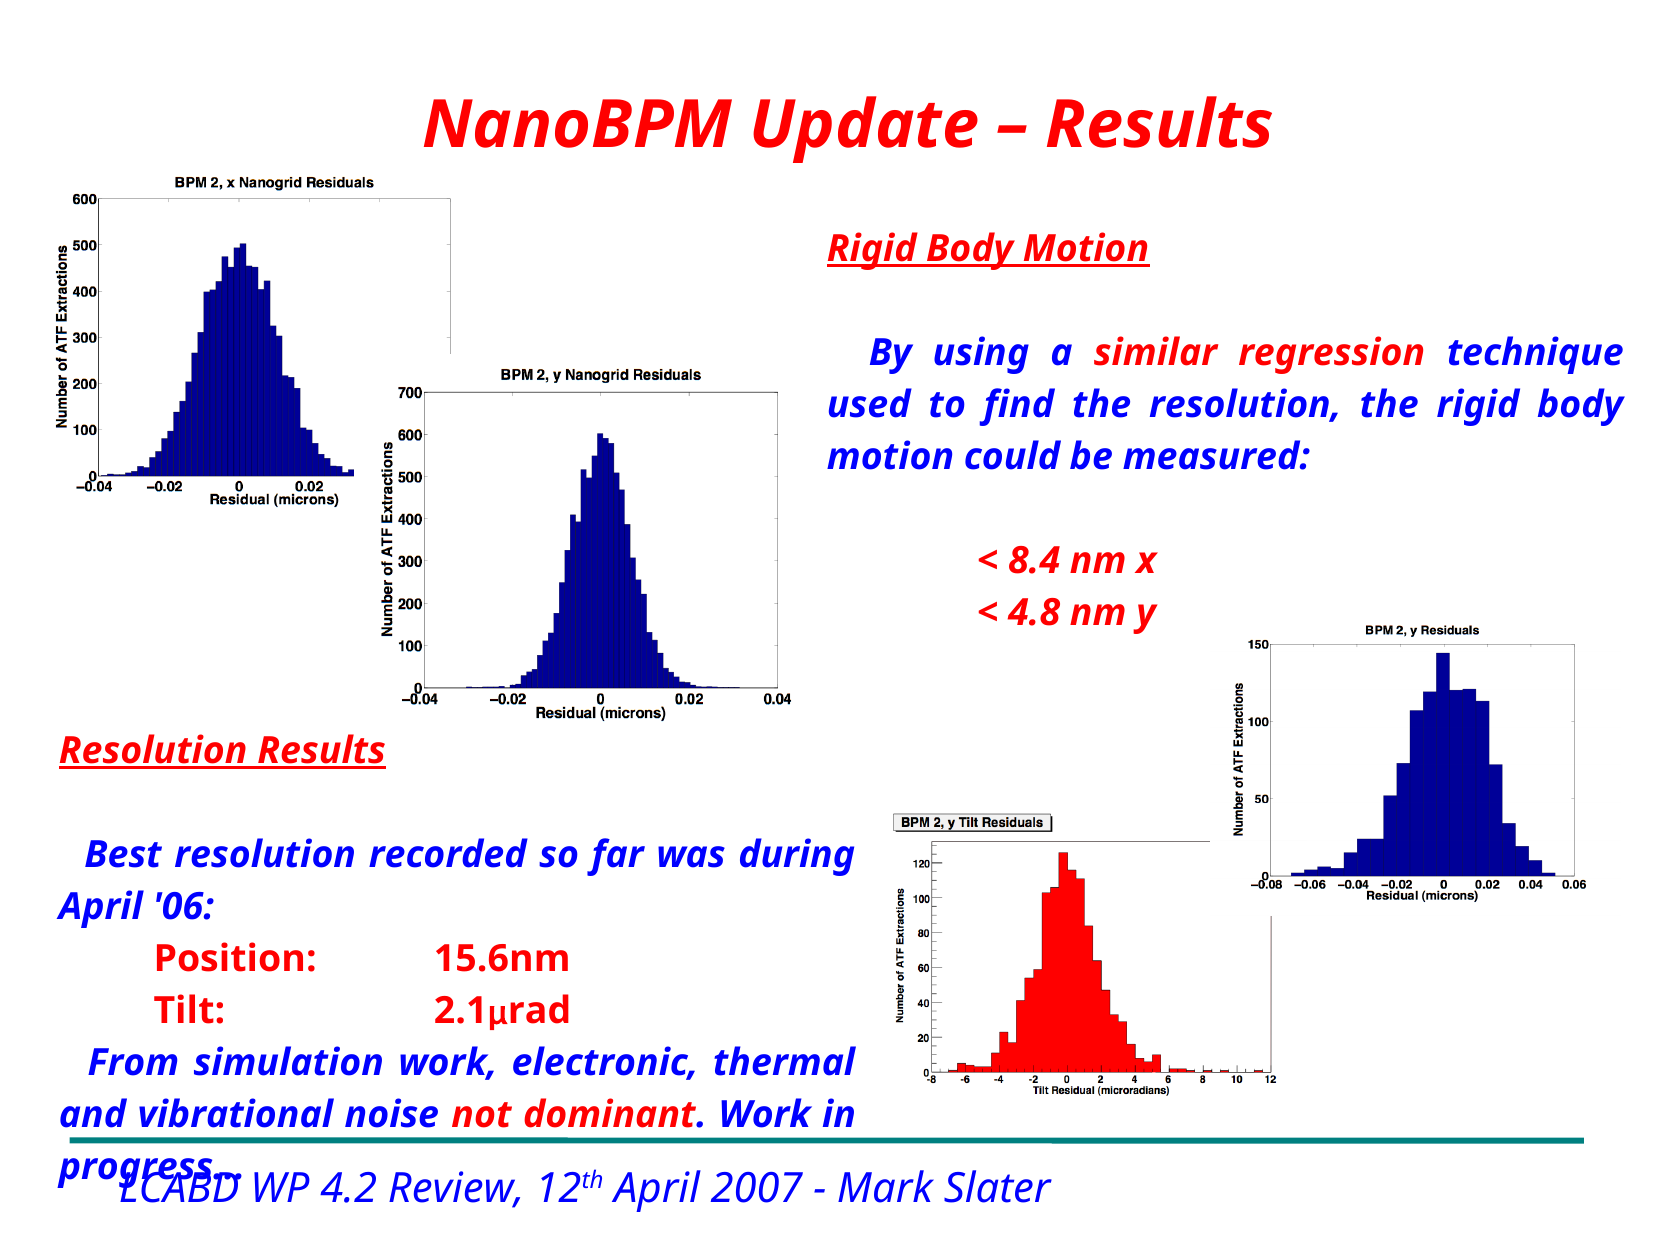

NanoBPM Update – Results
Rigid Body Motion
 By using a similar regression technique used to find the resolution, the rigid body motion could be measured:
	< 8.4 nm x
	< 4.8 nm y
Resolution Results
 Best resolution recorded so far was during April '06:
 Position:	15.6nm
 Tilt:		2.1rad
 From simulation work, electronic, thermal and vibrational noise not dominant. Work in progress...
LCABD WP 4.2 Review, 12th April 2007 - Mark Slater